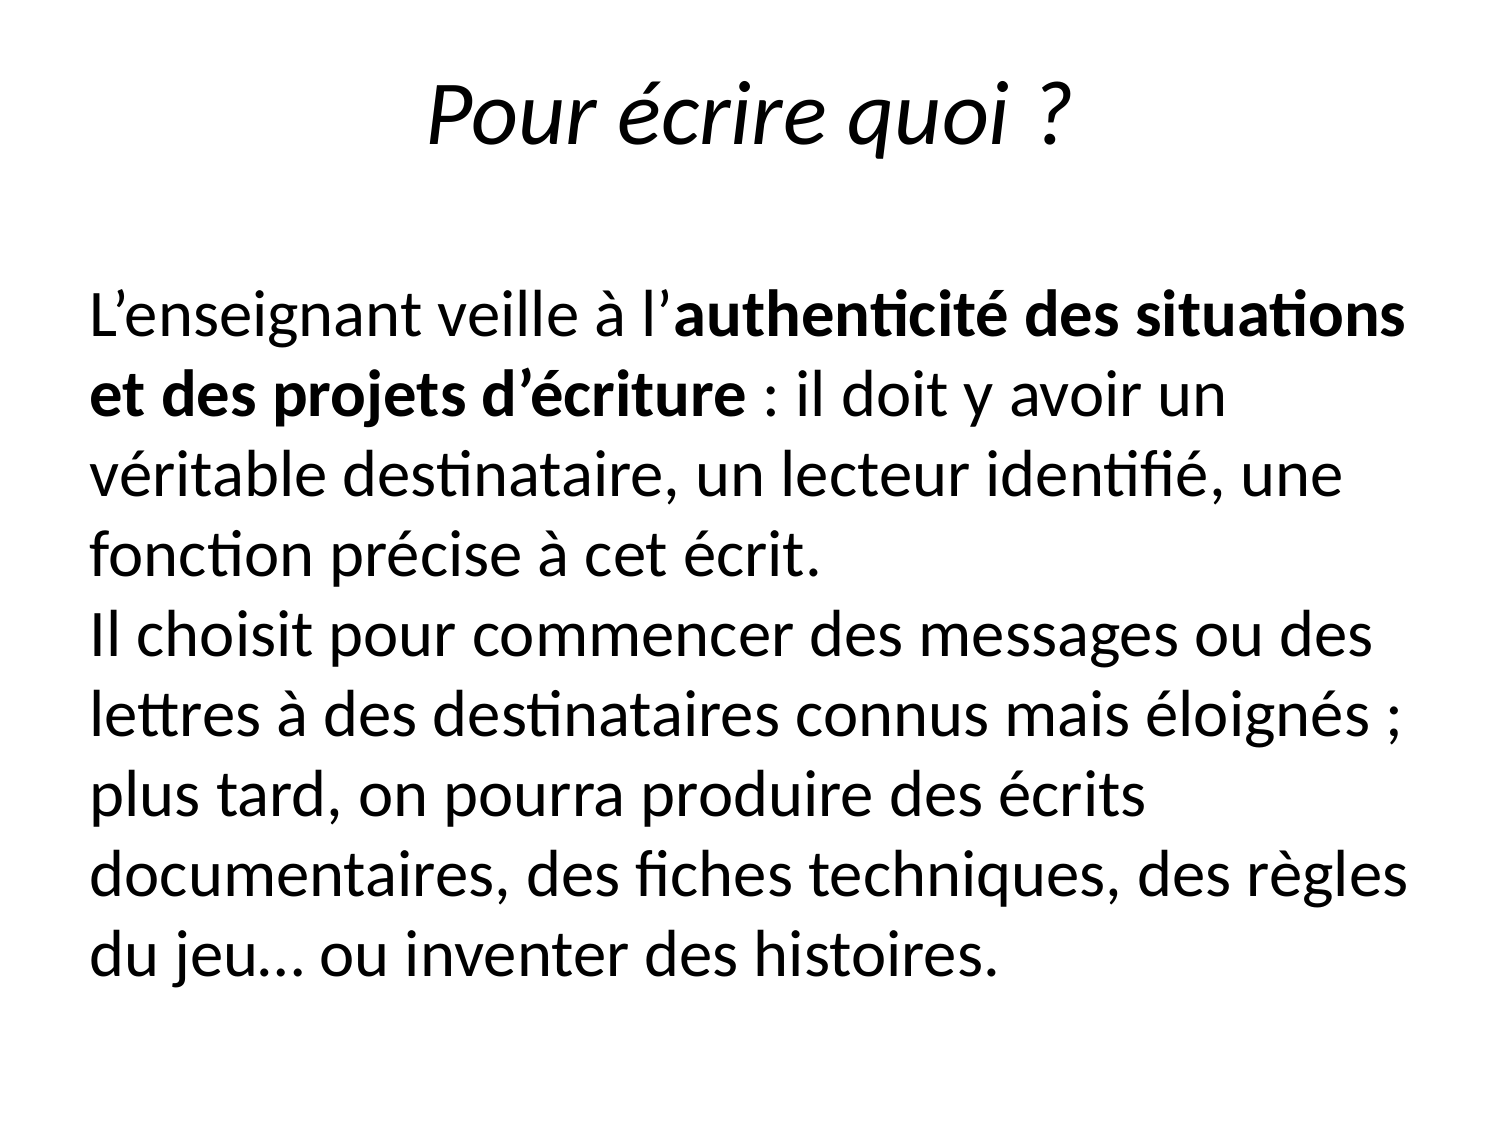

# Pour écrire quoi ?
L’enseignant veille à l’authenticité des situations et des projets d’écriture : il doit y avoir un véritable destinataire, un lecteur identifié, une fonction précise à cet écrit.
Il choisit pour commencer des messages ou des lettres à des destinataires connus mais éloignés ; plus tard, on pourra produire des écrits documentaires, des fiches techniques, des règles du jeu… ou inventer des histoires.